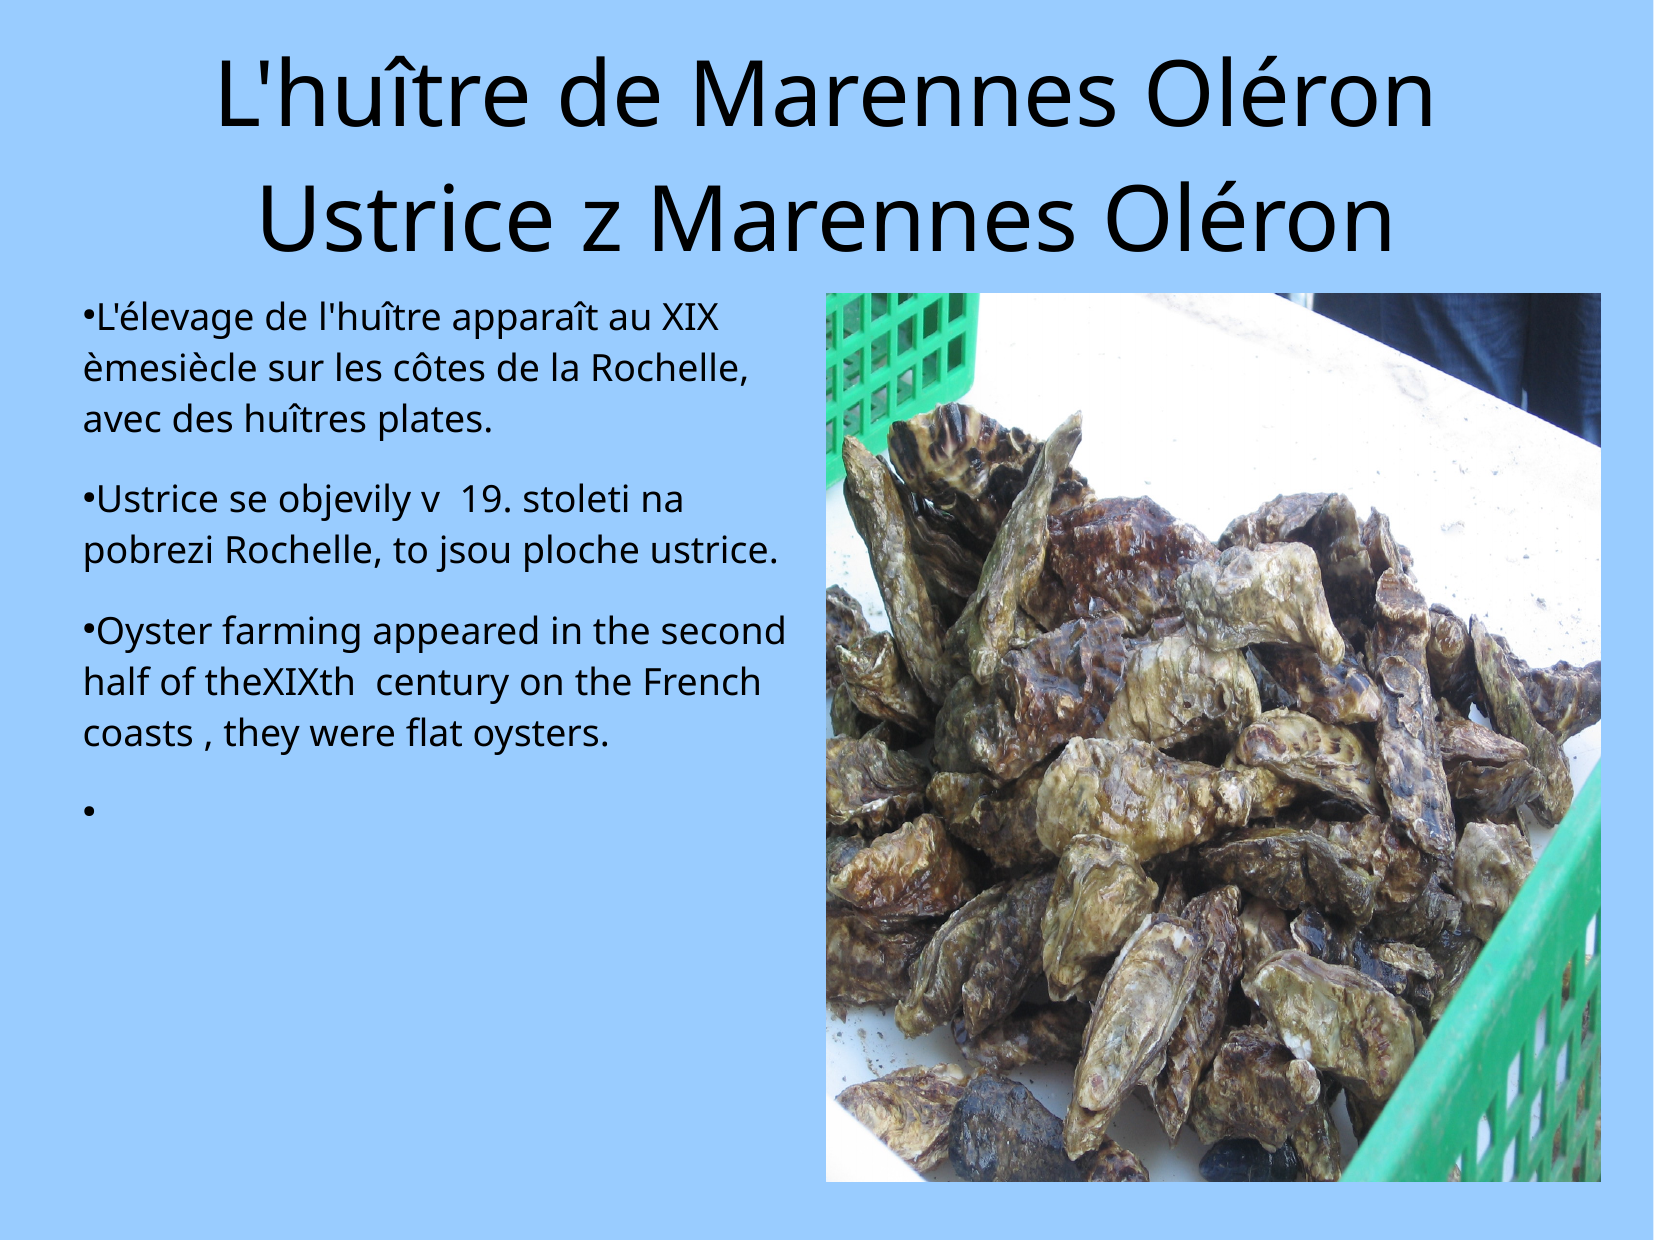

# L'huître de Marennes Oléron Ustrice z Marennes Oléron
L'élevage de l'huître apparaît au XIX èmesiècle sur les côtes de la Rochelle, avec des huîtres plates.
Ustrice se objevily v 19. stoleti na pobrezi Rochelle, to jsou ploche ustrice.
Oyster farming appeared in the second half of theXIXth century on the French coasts , they were flat oysters.